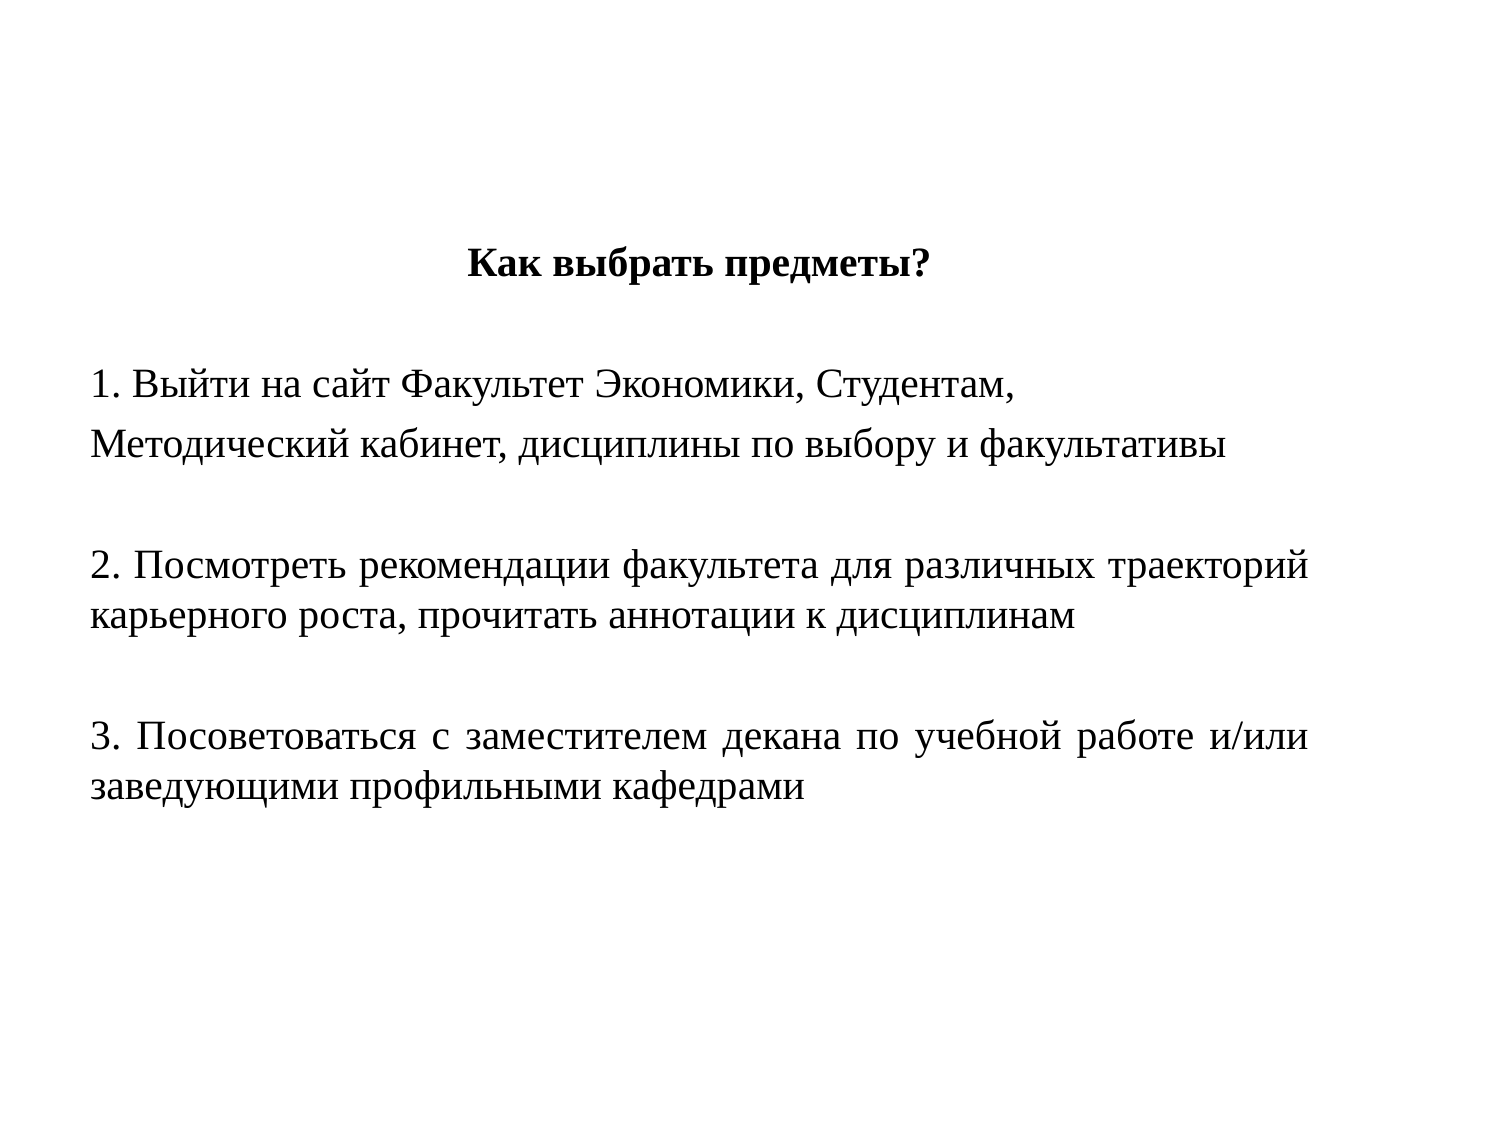

# Предметы по выбору и факультативы
Как выбрать предметы?
1. Выйти на сайт Факультет Экономики, Студентам,
Методический кабинет, дисциплины по выбору и факультативы
2. Посмотреть рекомендации факультета для различных траекторий карьерного роста, прочитать аннотации к дисциплинам
3. Посоветоваться с заместителем декана по учебной работе и/или заведующими профильными кафедрами